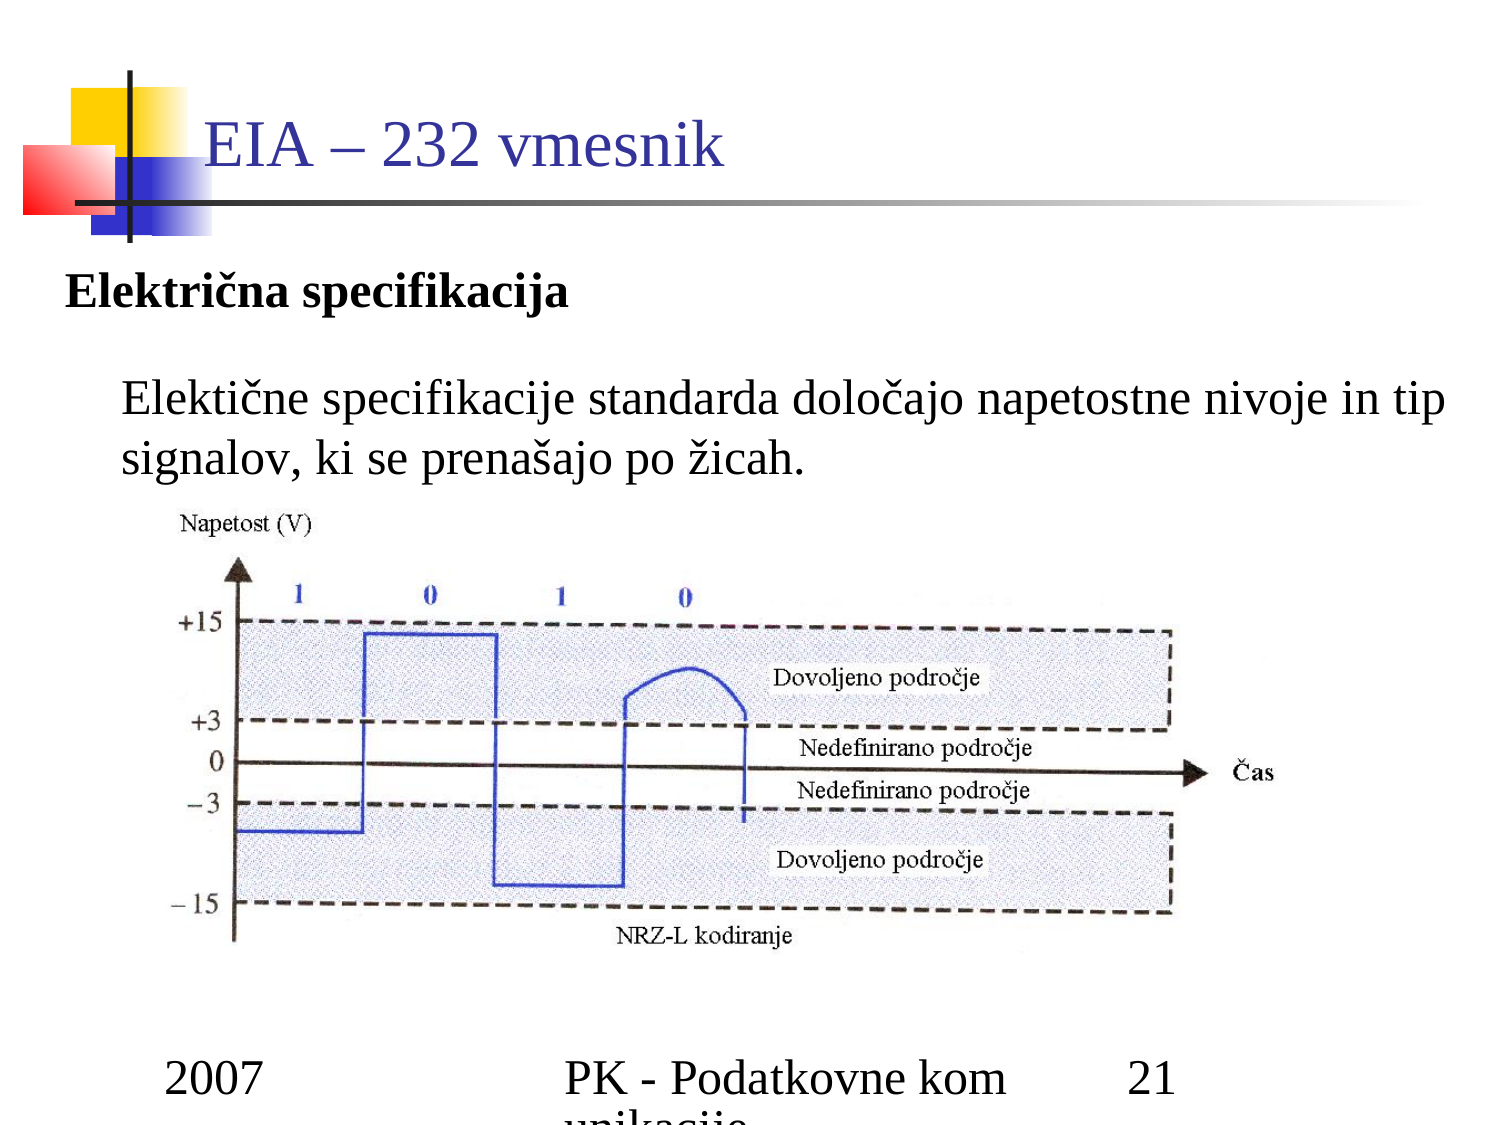

# EIA – 232 vmesnik
Električna specifikacija
	Elektične specifikacije standarda določajo napetostne nivoje in tip signalov, ki se prenašajo po žicah.
2007
PK - Podatkovne komunikacije
21